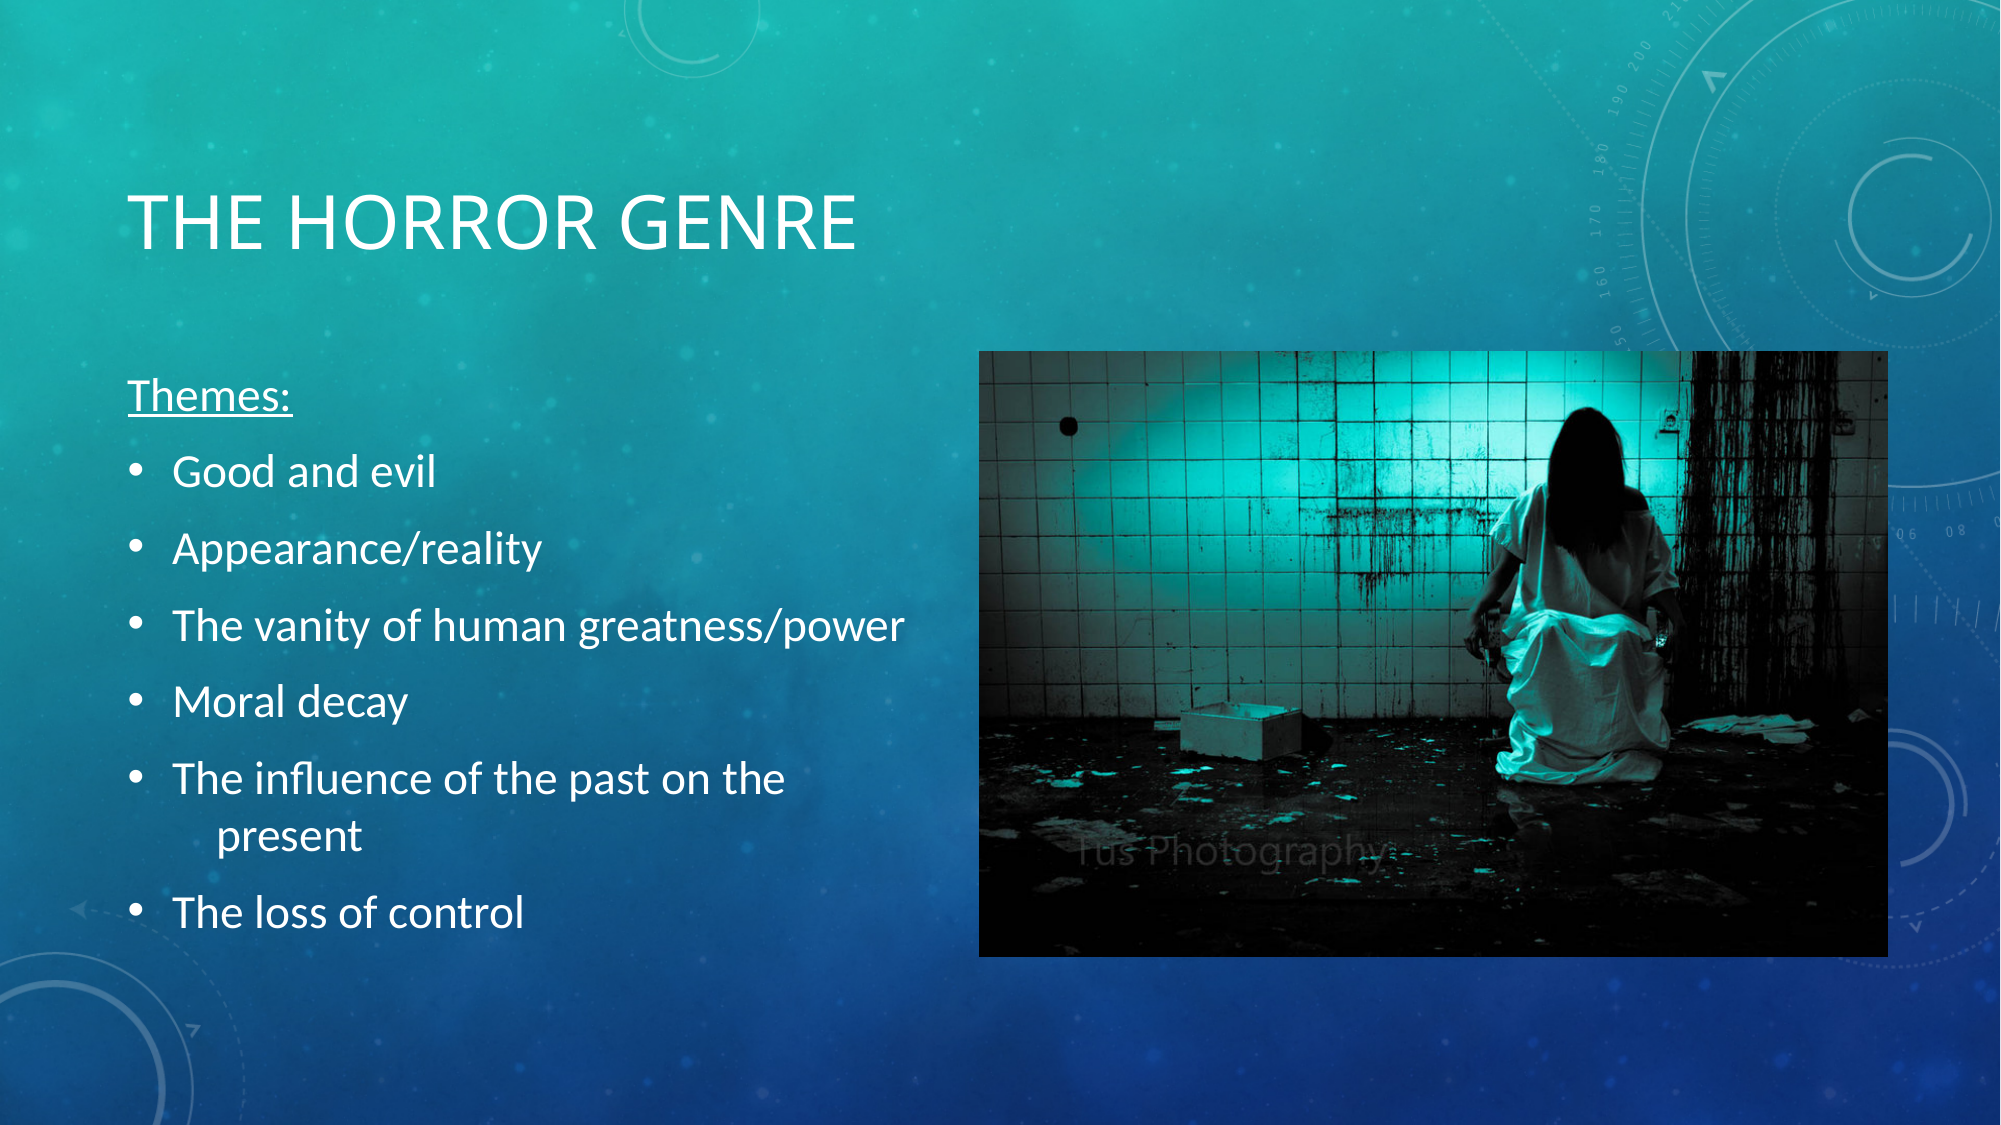

# The horror genre
Themes:
Good and evil
Appearance/reality
The vanity of human greatness/power
Moral decay
The influence of the past on the present
The loss of control